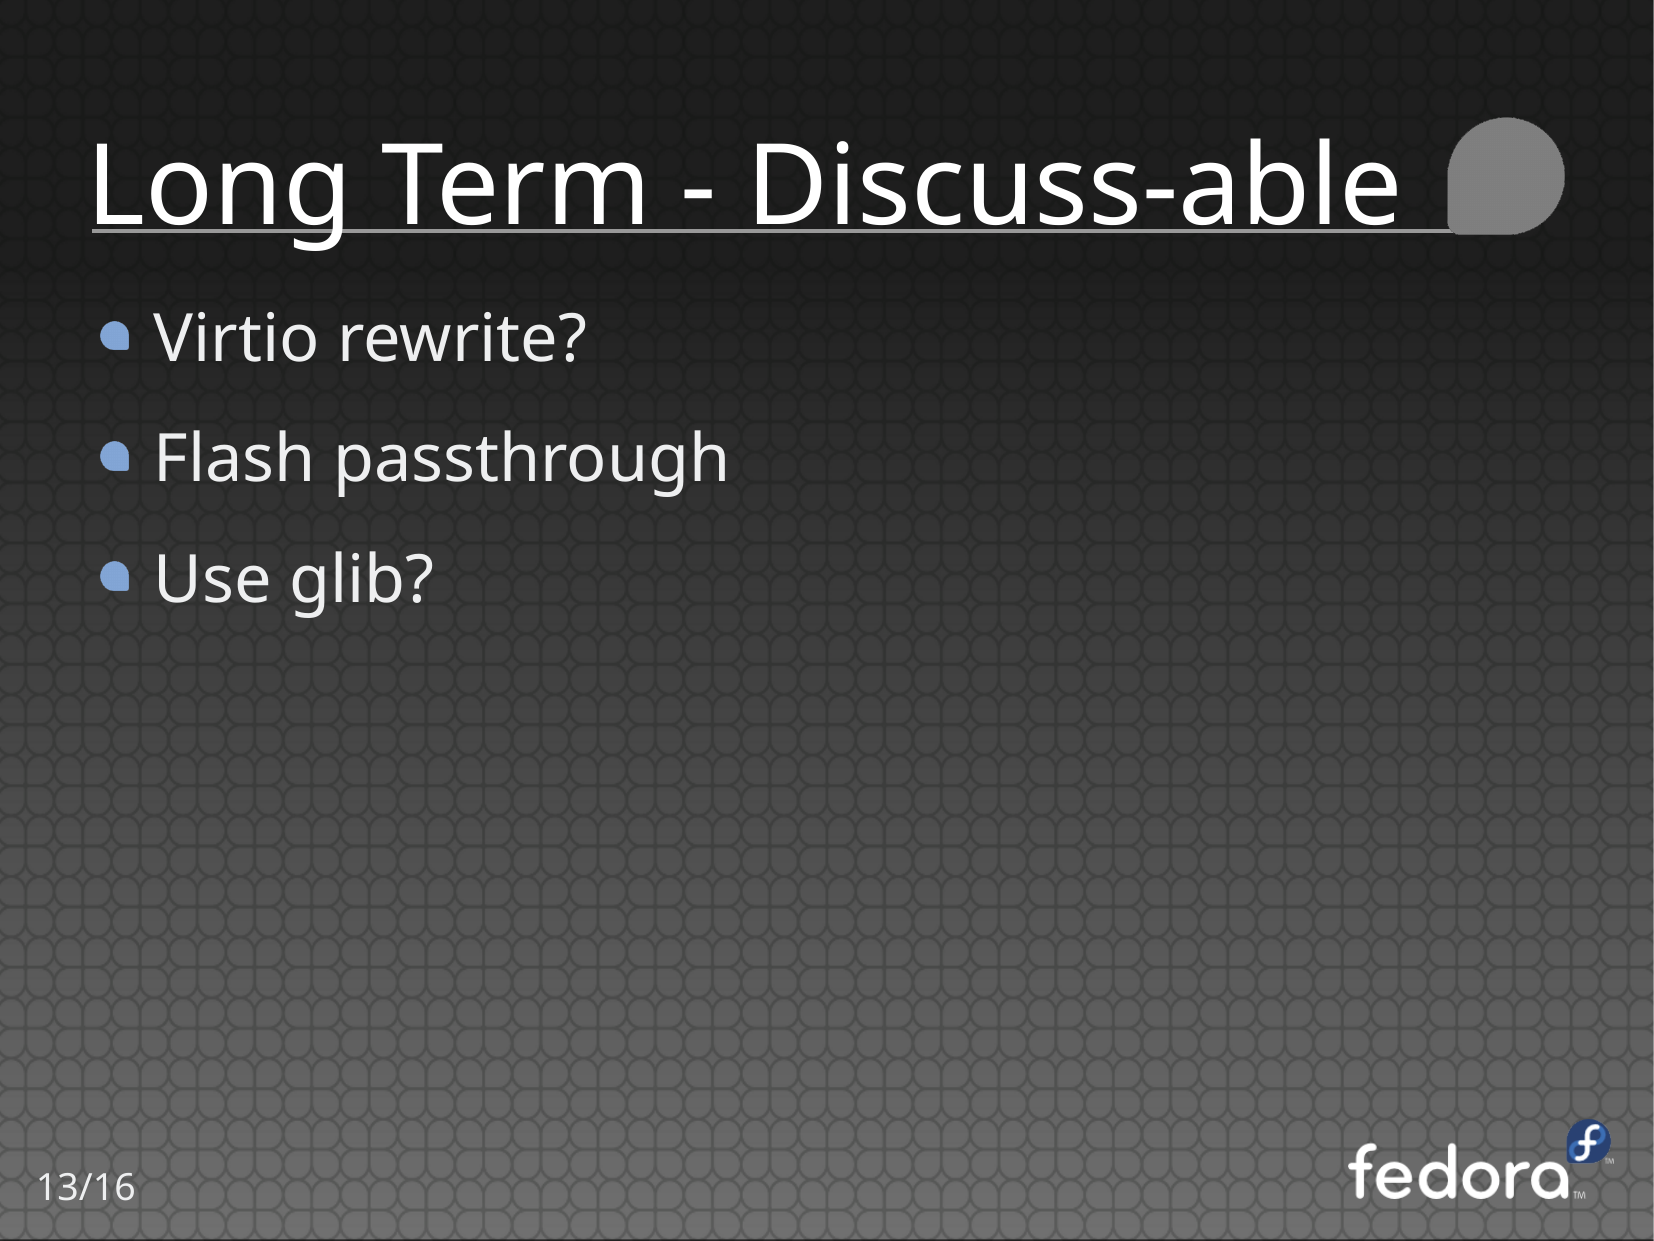

Long Term - Discuss-able
# Virtio rewrite?
Flash passthrough
Use glib?